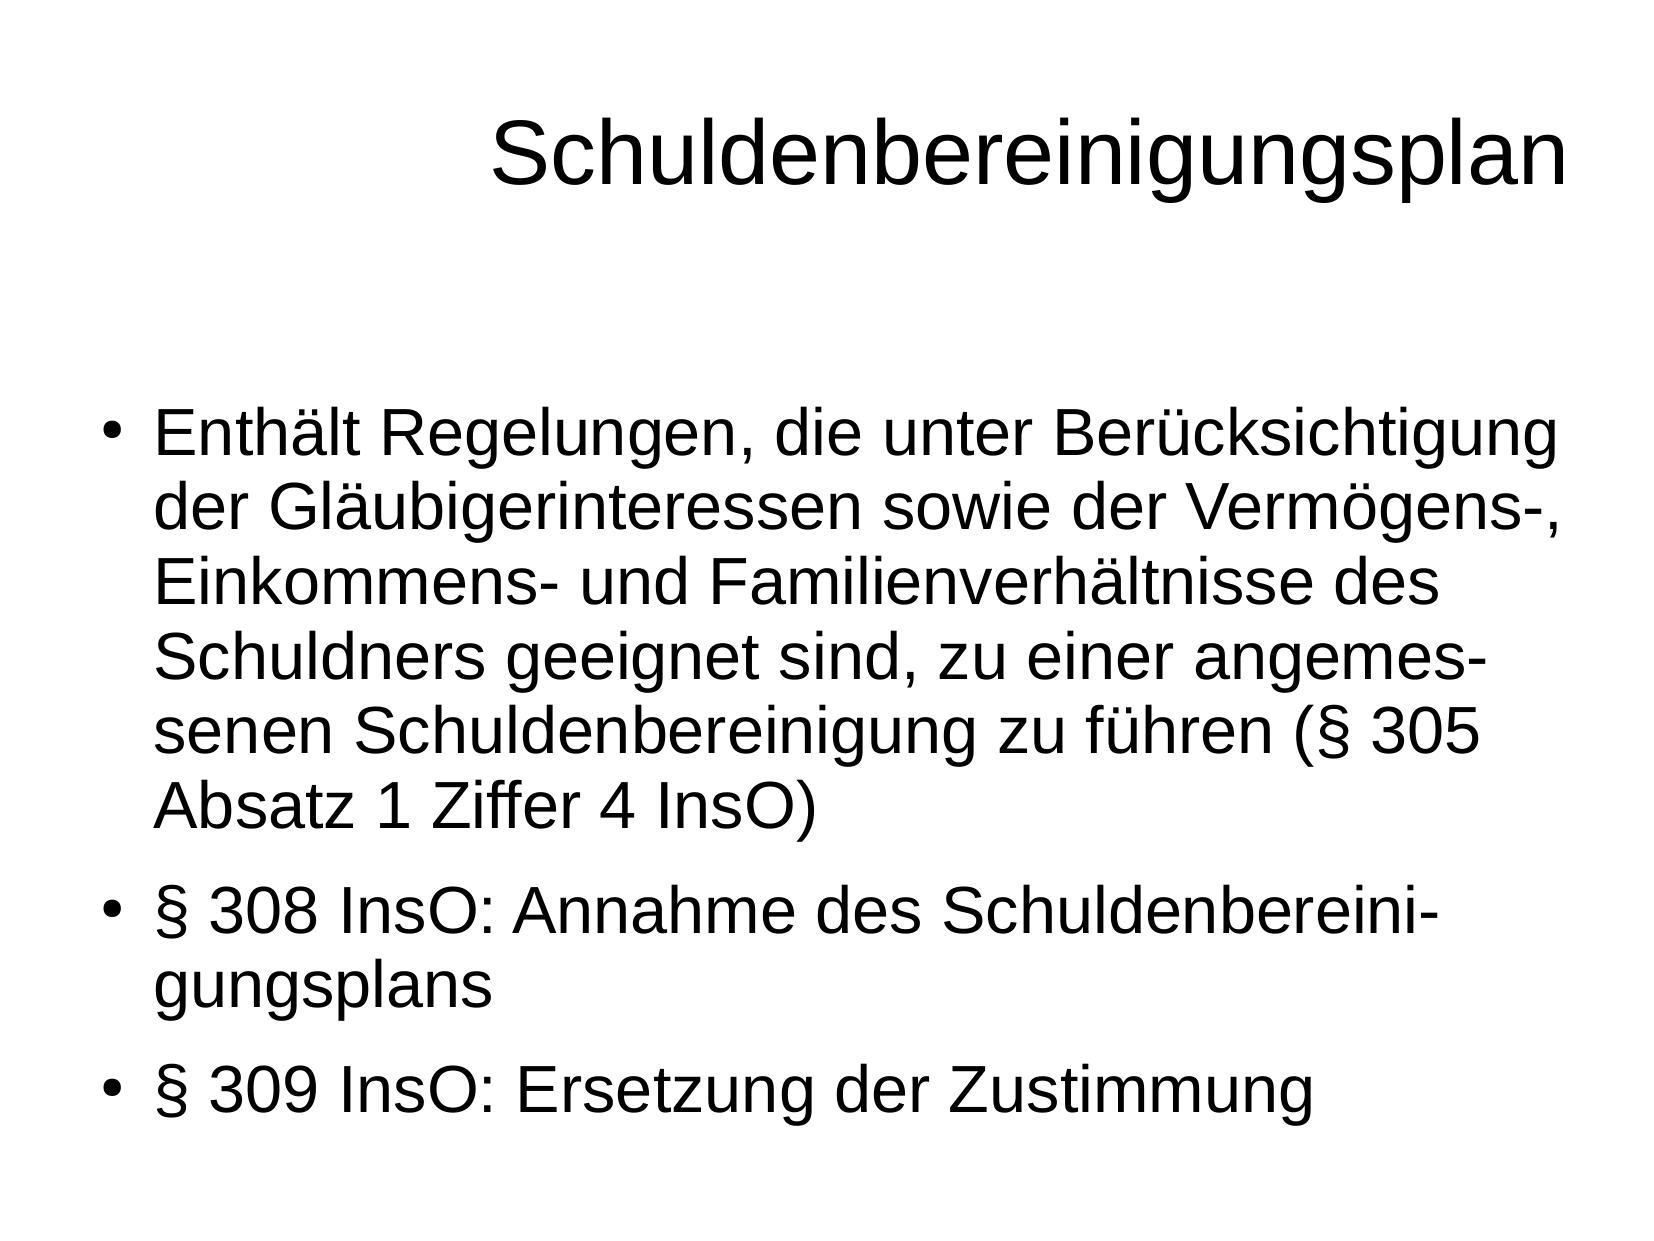

# Schuldenbereinigungsplan
Enthält Regelungen, die unter Berücksichtigung der Gläubigerinteressen sowie der Vermögens-, Einkommens- und Familienverhältnisse des Schuldners geeignet sind, zu einer angemes-senen Schuldenbereinigung zu führen (§ 305 Absatz 1 Ziffer 4 InsO)
§ 308 InsO: Annahme des Schuldenbereini-gungsplans
§ 309 InsO: Ersetzung der Zustimmung